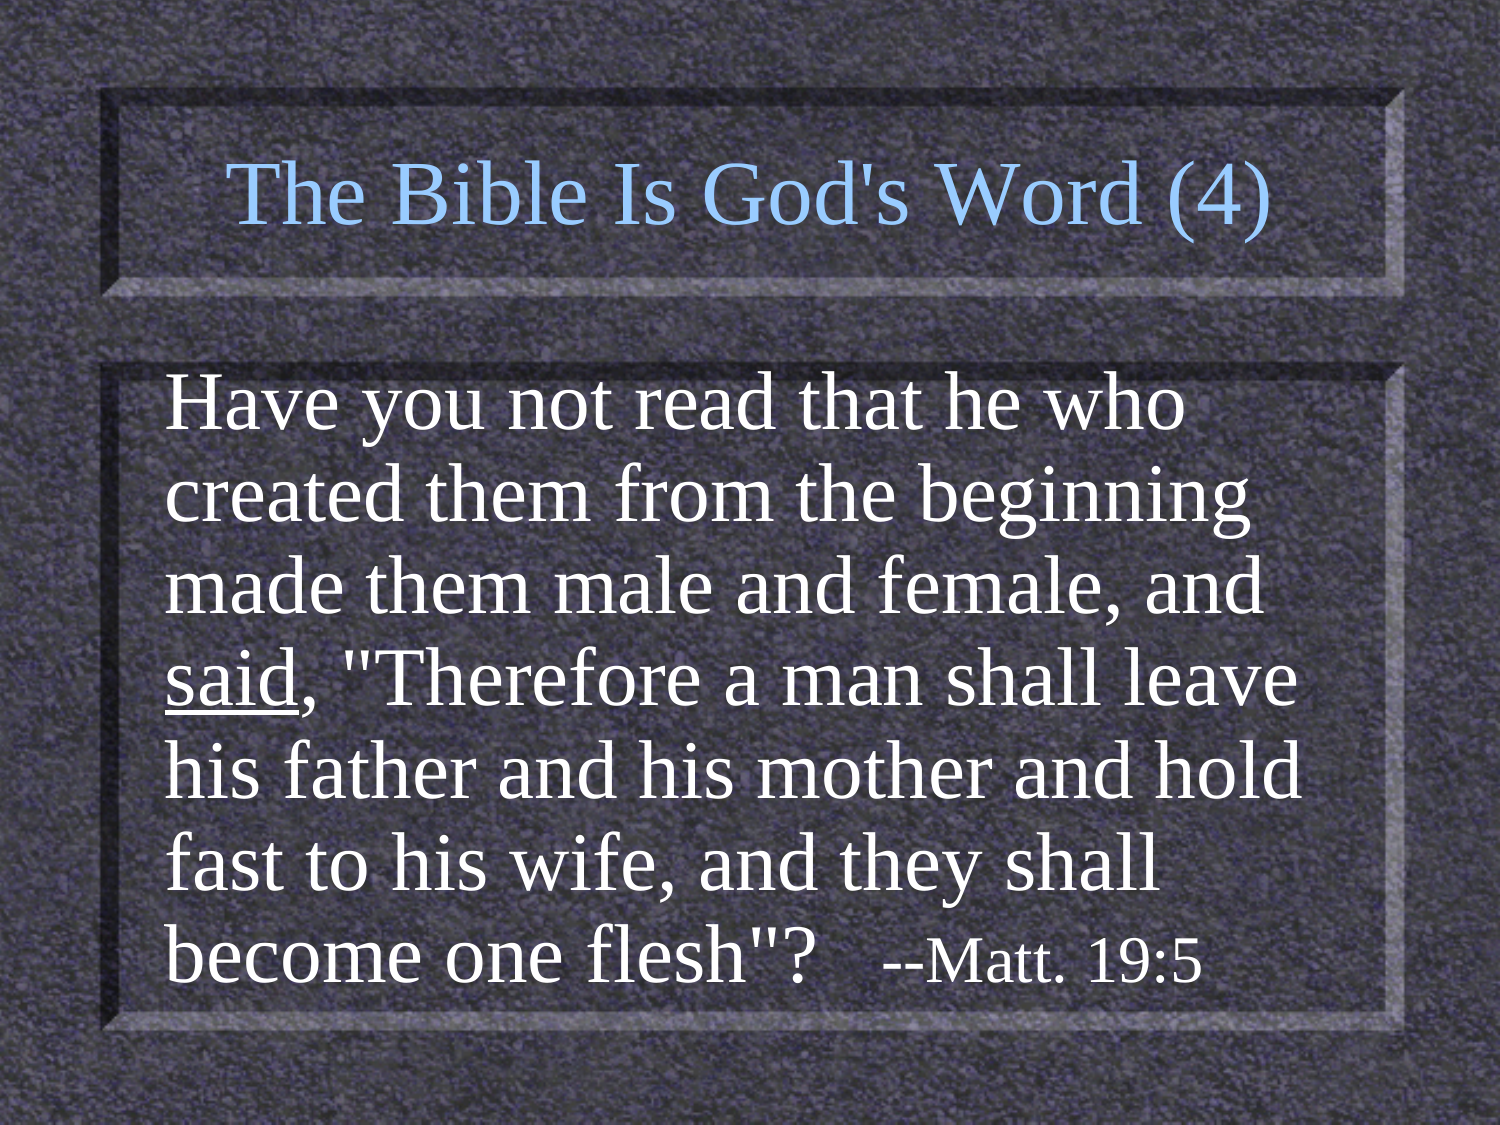

# The Bible Is God's Word (4)
Have you not read that he who created them from the beginning made them male and female, and said, "Therefore a man shall leave his father and his mother and hold fast to his wife, and they shall become one flesh"? --Matt. 19:5